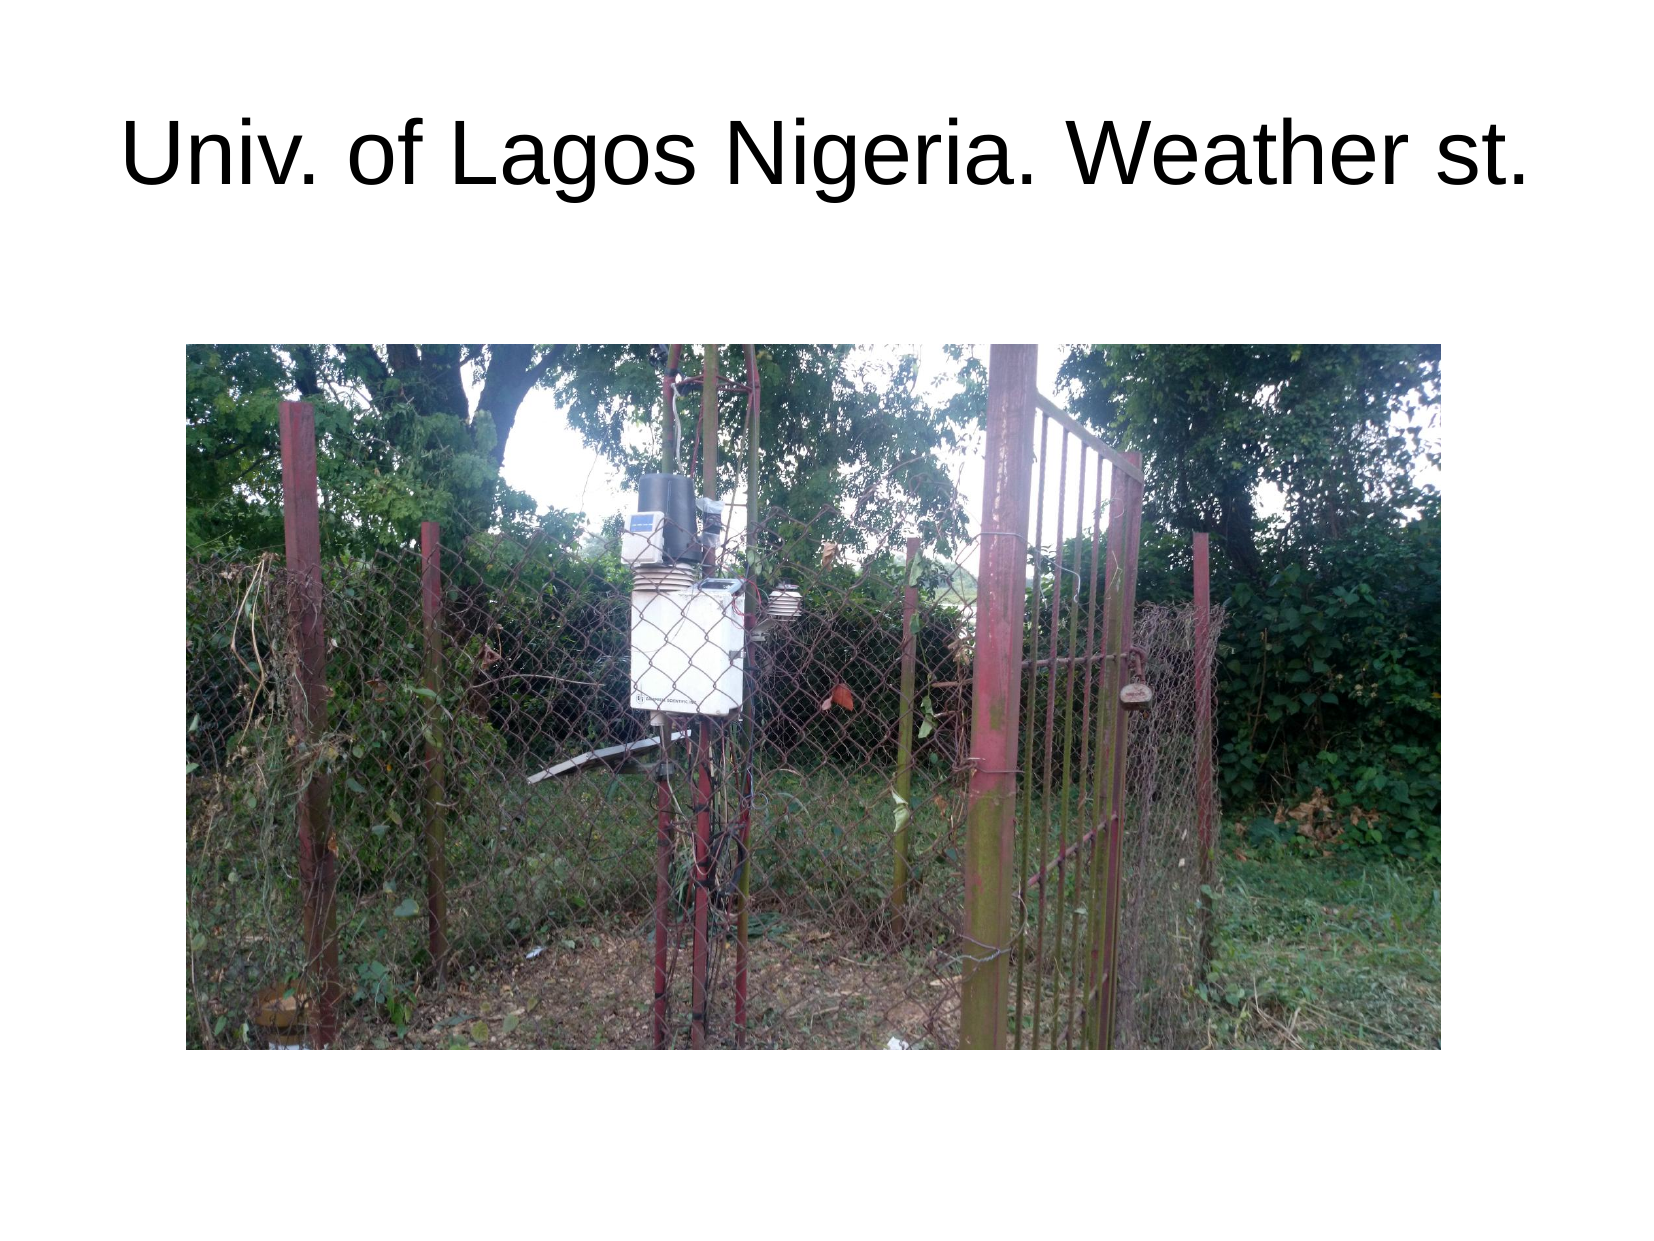

# Univ. of Lagos Nigeria. Weather st.